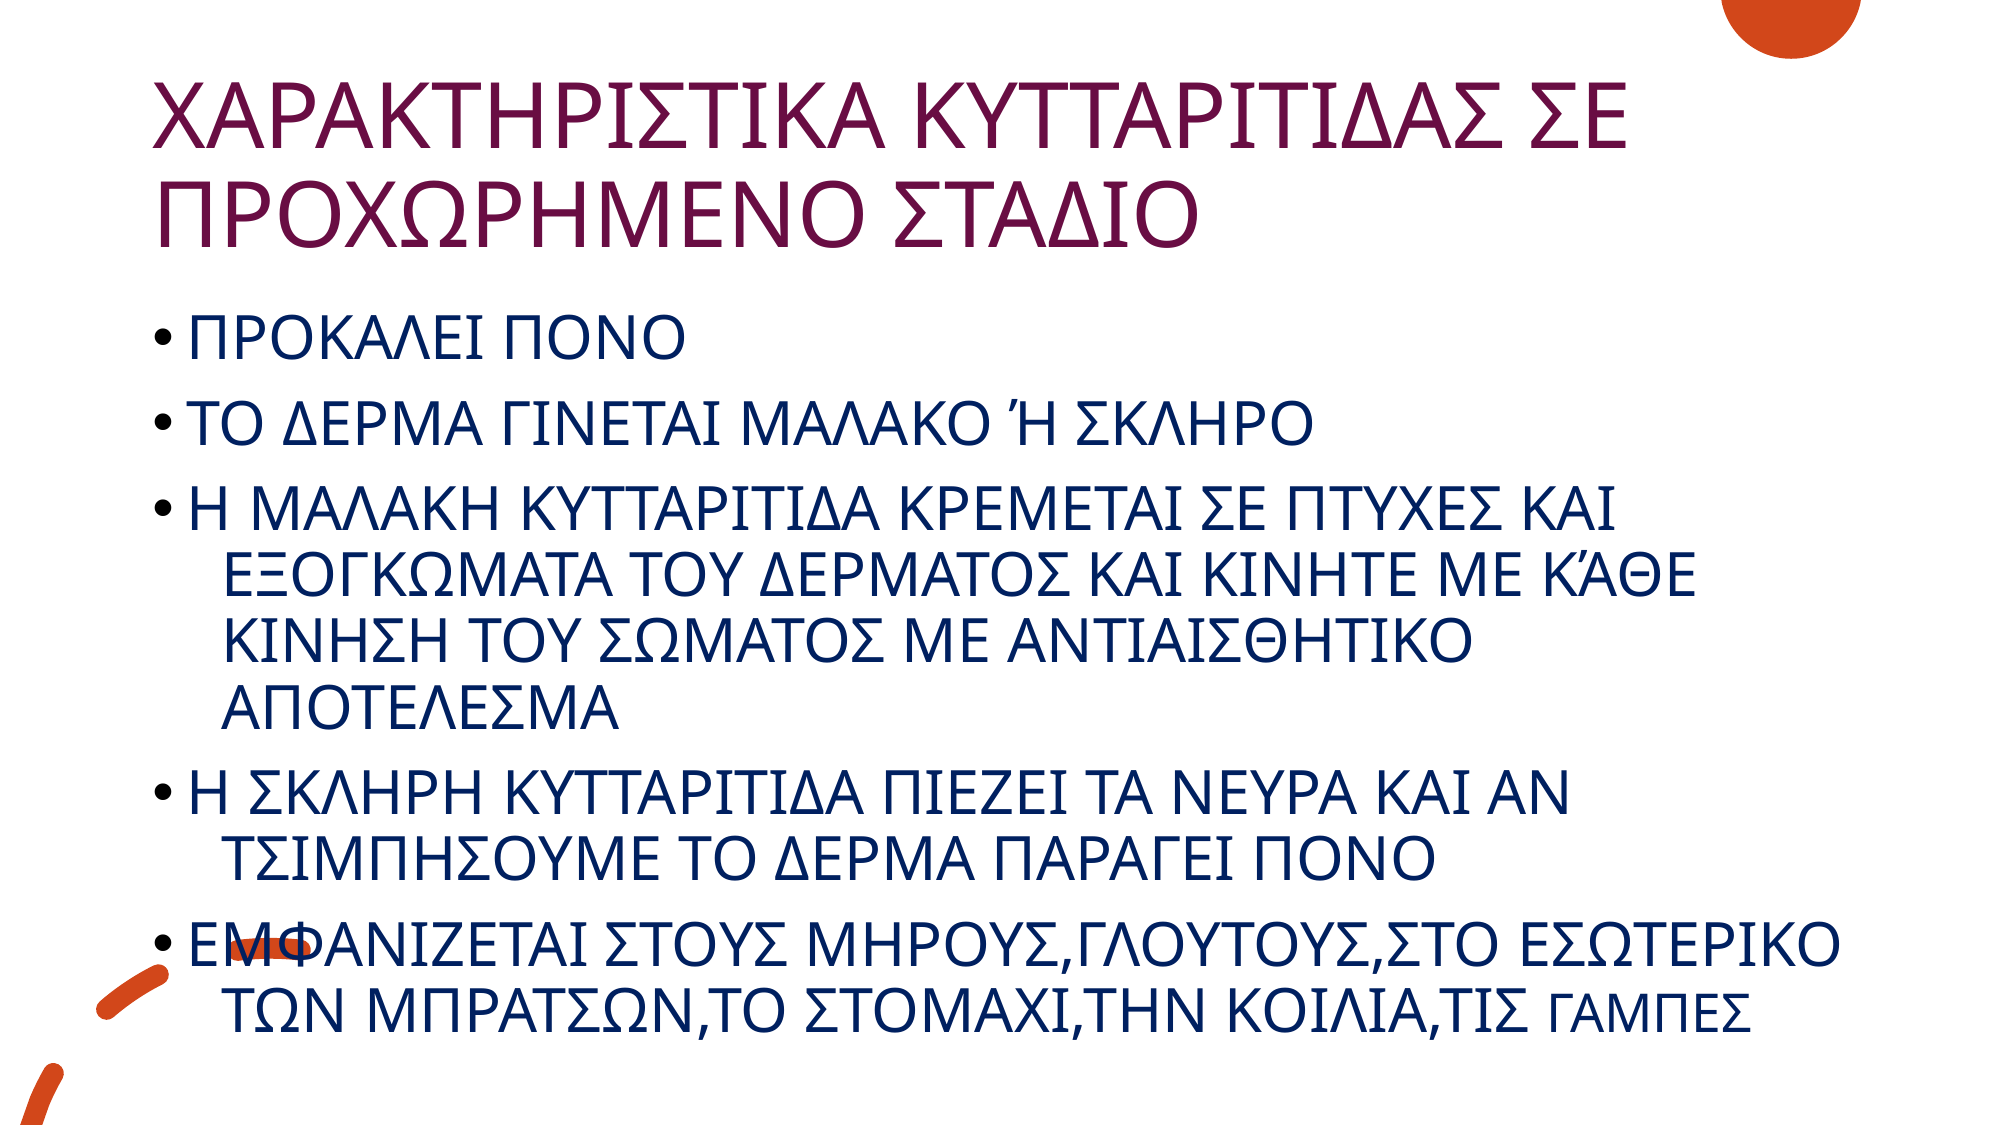

# ΧΑΡΑΚΤΗΡΙΣΤΙΚΑ ΚΥΤΤΑΡΙΤΙΔΑΣ ΣΕ ΠΡΟΧΩΡΗΜΕΝΟ ΣΤΑΔΙΟ
ΠΡΟΚΑΛΕΙ ΠΟΝΟ
ΤΟ ΔΕΡΜΑ ΓΙΝΕΤΑΙ ΜΑΛΑΚΟ Ή ΣΚΛΗΡΟ
Η ΜΑΛΑΚΗ ΚΥΤΤΑΡΙΤΙΔΑ ΚΡΕΜΕΤΑΙ ΣΕ ΠΤΥΧΕΣ ΚΑΙ ΕΞΟΓΚΩΜΑΤΑ ΤΟΥ ΔΕΡΜΑΤΟΣ ΚΑΙ ΚΙΝΗΤΕ ΜΕ ΚΆΘΕ ΚΙΝΗΣΗ ΤΟΥ ΣΩΜΑΤΟΣ ΜΕ ΑΝΤΙΑΙΣΘΗΤΙΚΟ ΑΠΟΤΕΛΕΣΜΑ
Η ΣΚΛΗΡΗ ΚΥΤΤΑΡΙΤΙΔΑ ΠΙΕΖΕΙ ΤΑ ΝΕΥΡΑ ΚΑΙ ΑΝ ΤΣΙΜΠΗΣΟΥΜΕ ΤΟ ΔΕΡΜΑ ΠΑΡΑΓΕΙ ΠΟΝΟ
ΕΜΦΑΝΙΖΕΤΑΙ ΣΤΟΥΣ ΜΗΡΟΥΣ,ΓΛΟΥΤΟΥΣ,ΣΤΟ ΕΣΩΤΕΡΙΚΟ ΤΩΝ ΜΠΡΑΤΣΩΝ,ΤΟ ΣΤΟΜΑΧΙ,ΤΗΝ ΚΟΙΛΙΑ,ΤΙΣ ΓΑΜΠΕΣ